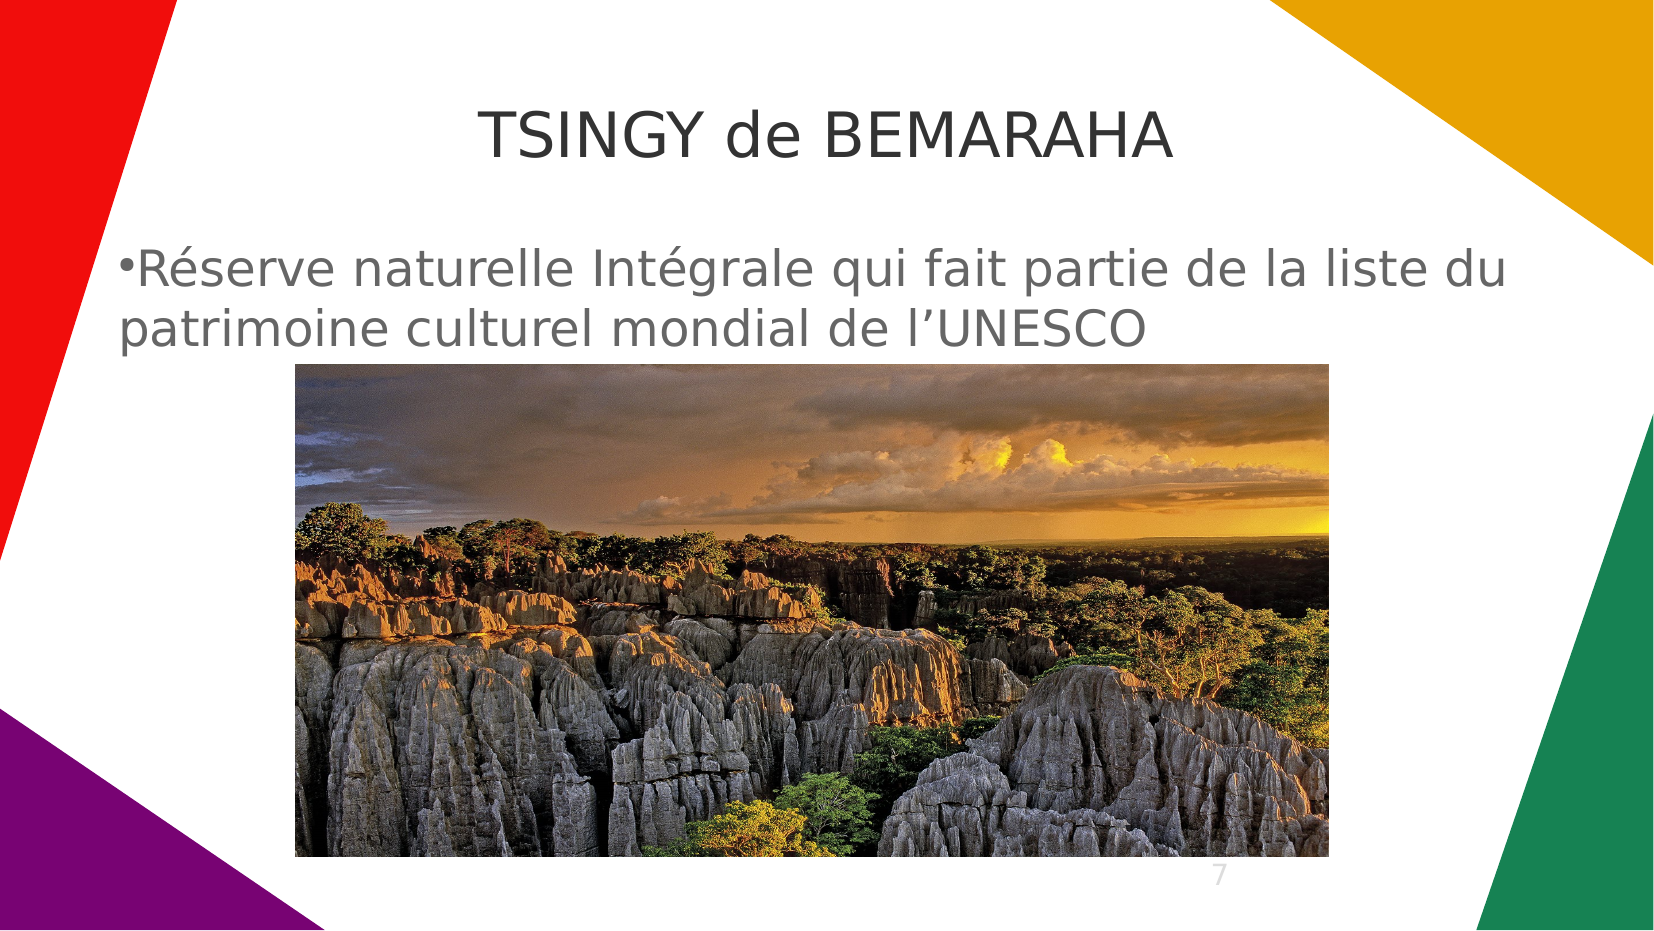

# TSINGY de BEMARAHA
Réserve naturelle Intégrale qui fait partie de la liste du patrimoine culturel mondial de l’UNESCO